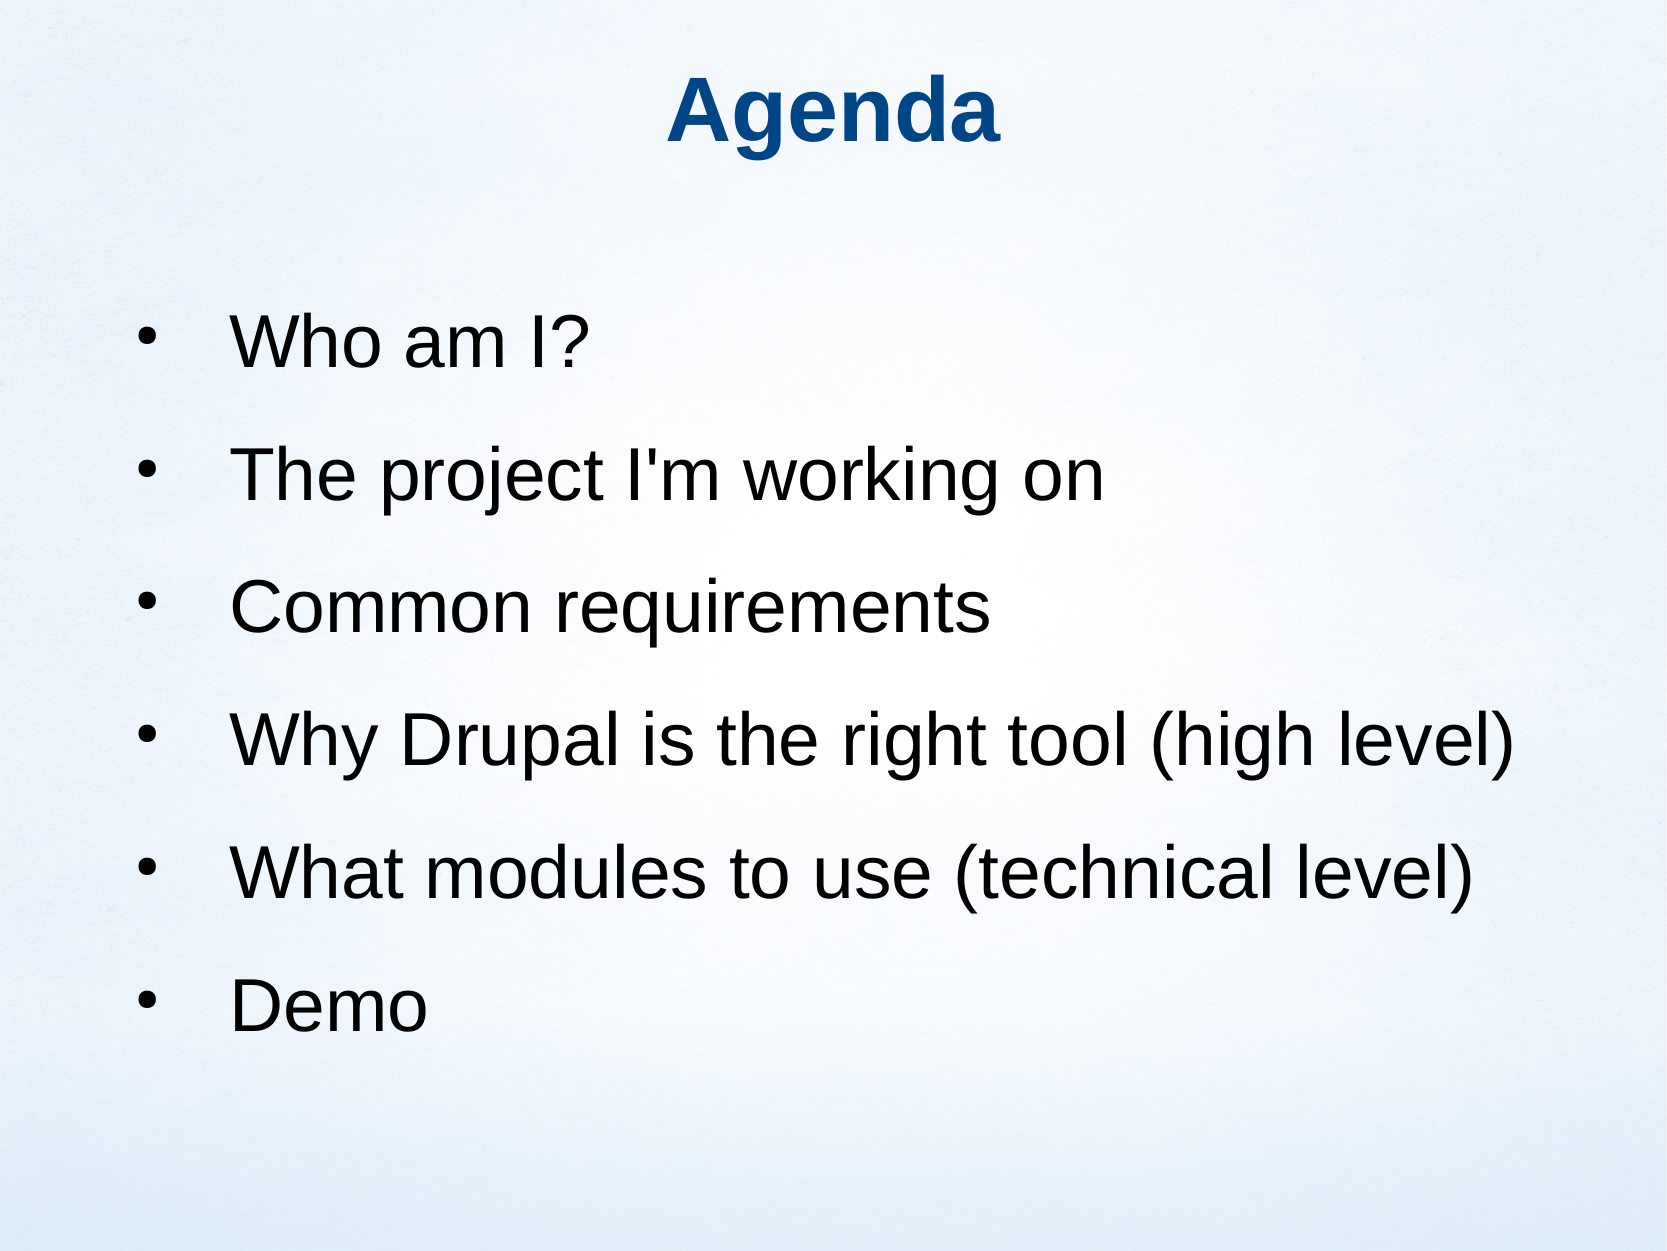

# Agenda
Who am I?
The project I'm working on
Common requirements
Why Drupal is the right tool (high level)
What modules to use (technical level)
Demo